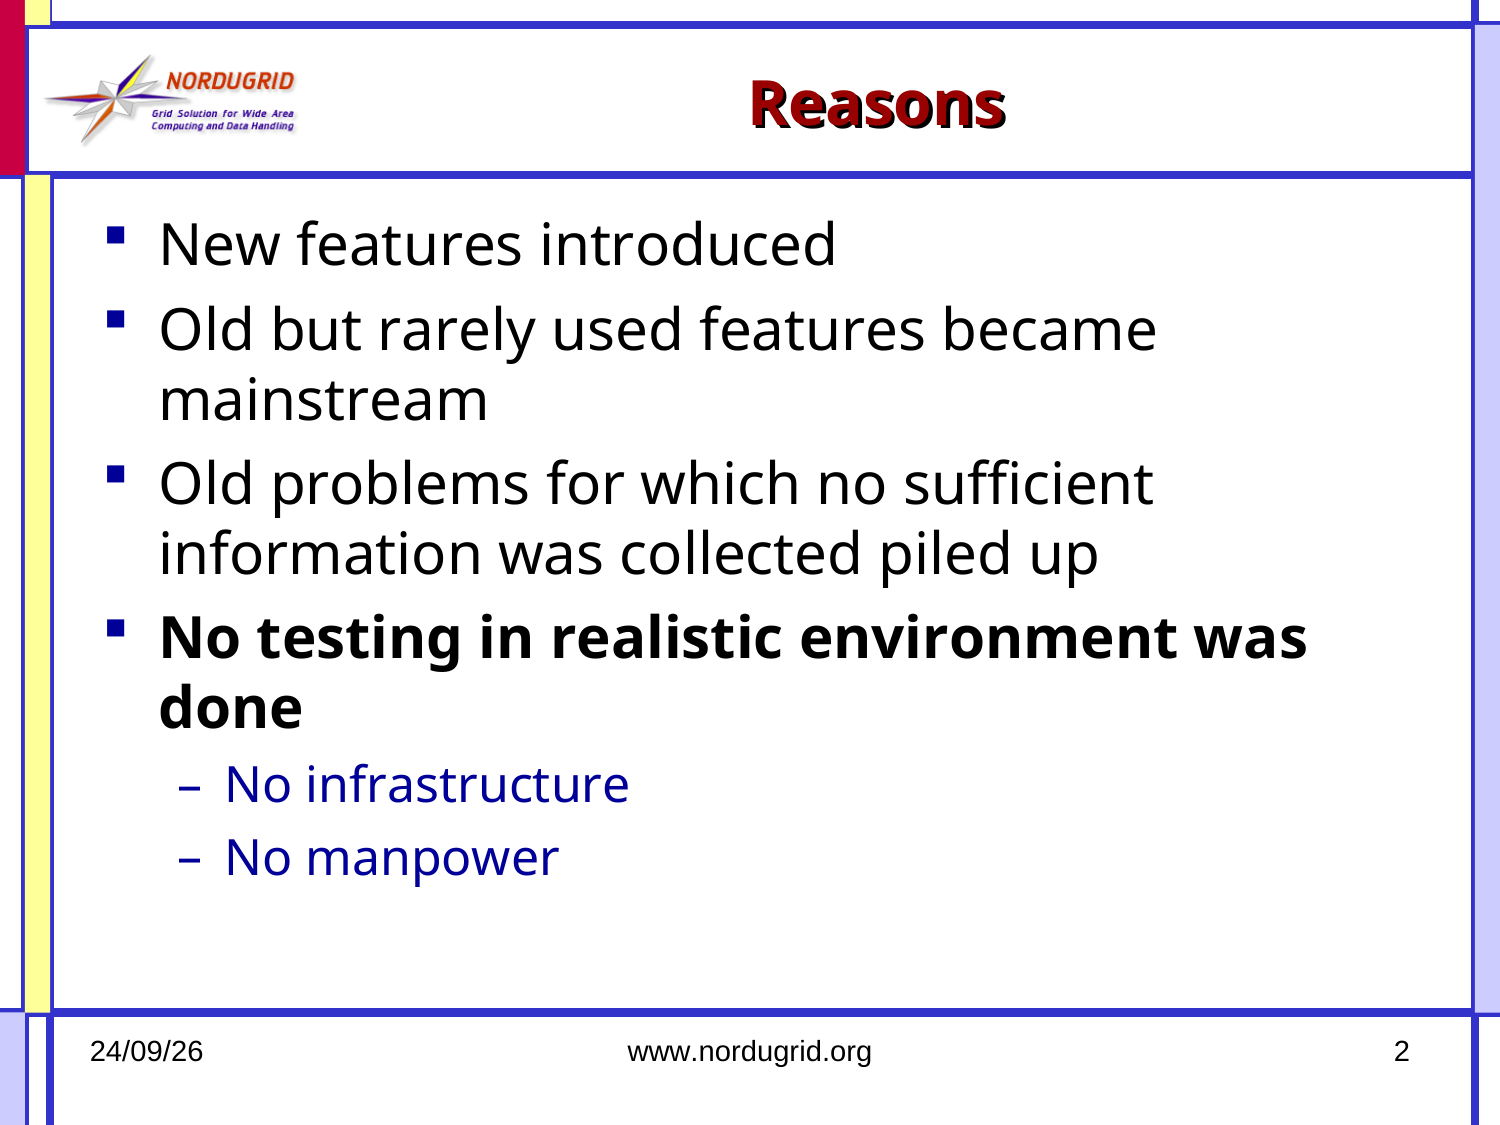

# Reasons
New features introduced
Old but rarely used features became mainstream
Old problems for which no sufficient information was collected piled up
No testing in realistic environment was done
No infrastructure
No manpower
www.nordugrid.org
2